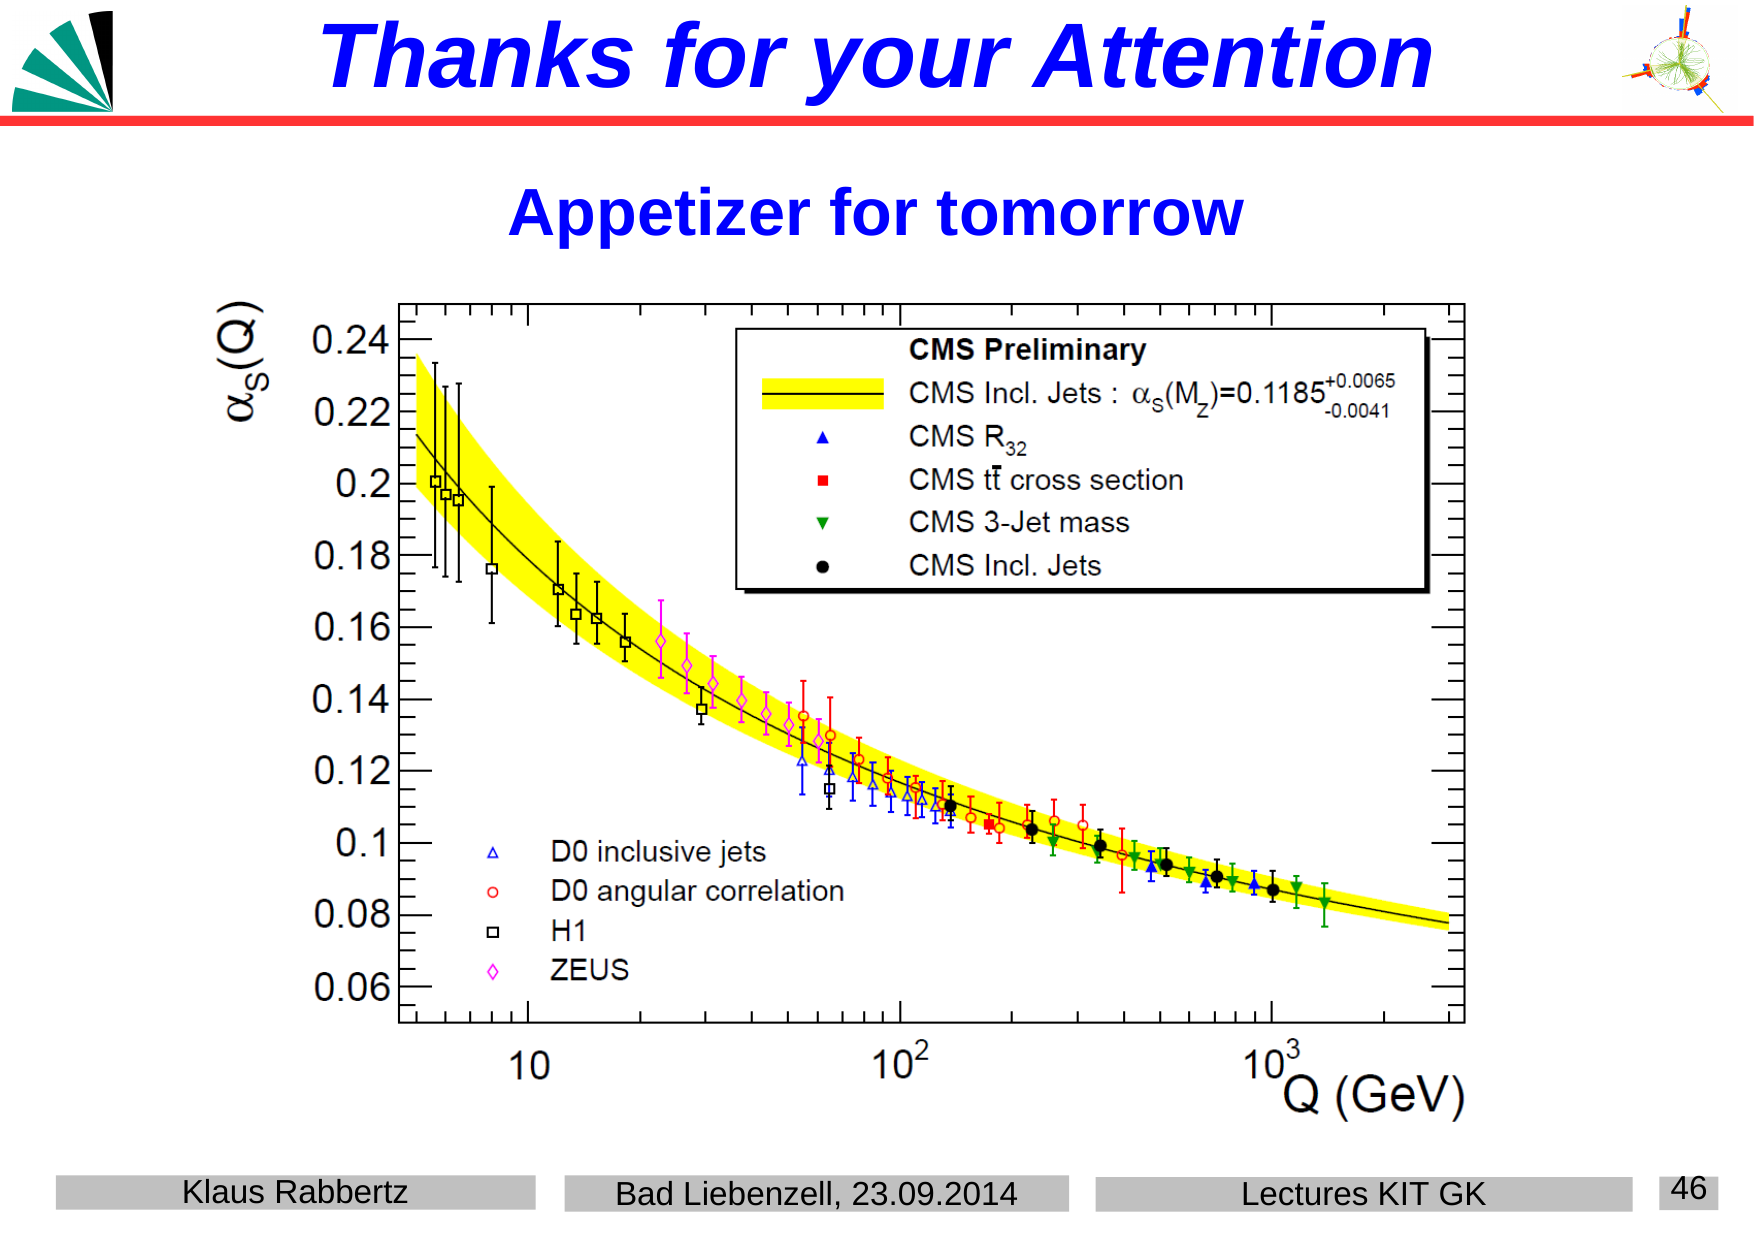

# Thanks for your Attention
Appetizer for tomorrow